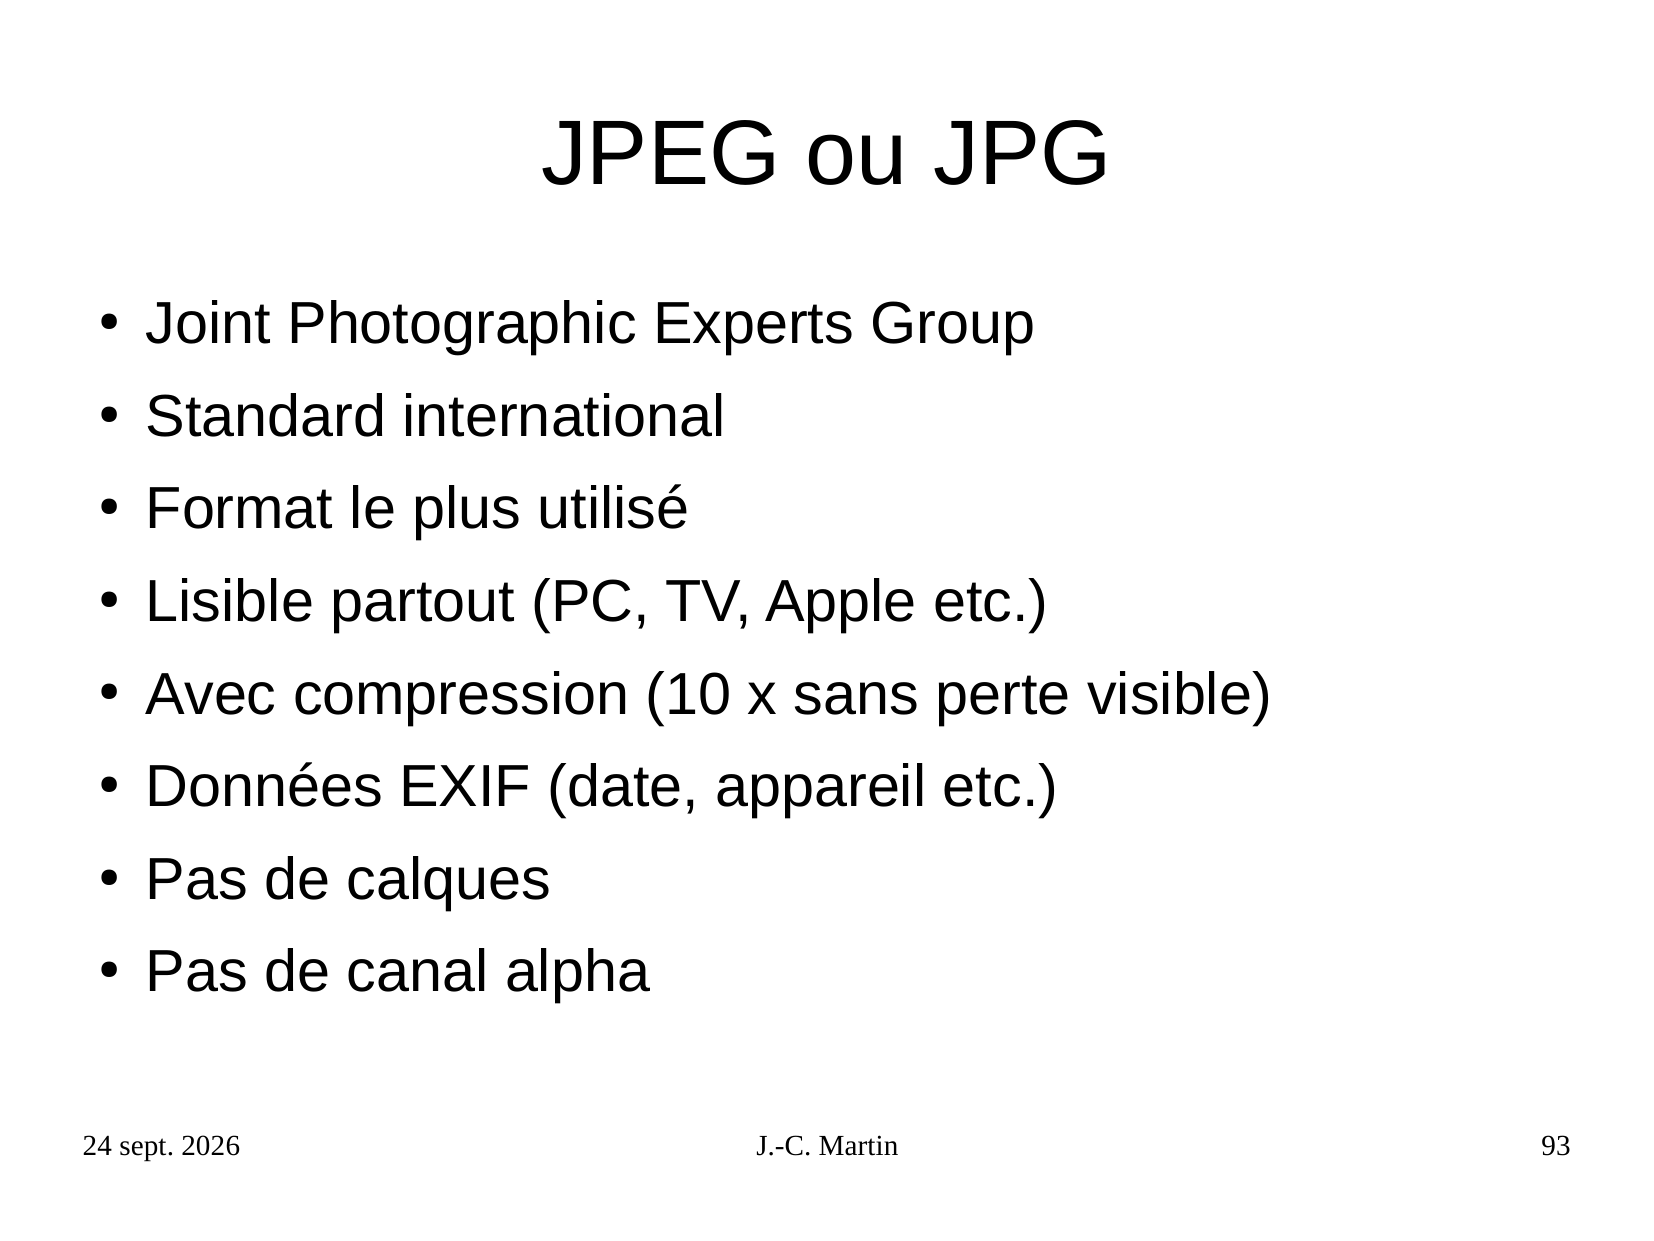

# JPEG ou JPG
Joint Photographic Experts Group
Standard international
Format le plus utilisé
Lisible partout (PC, TV, Apple etc.)
Avec compression (10 x sans perte visible)
Données EXIF (date, appareil etc.)
Pas de calques
Pas de canal alpha
J.-C. Martin
93